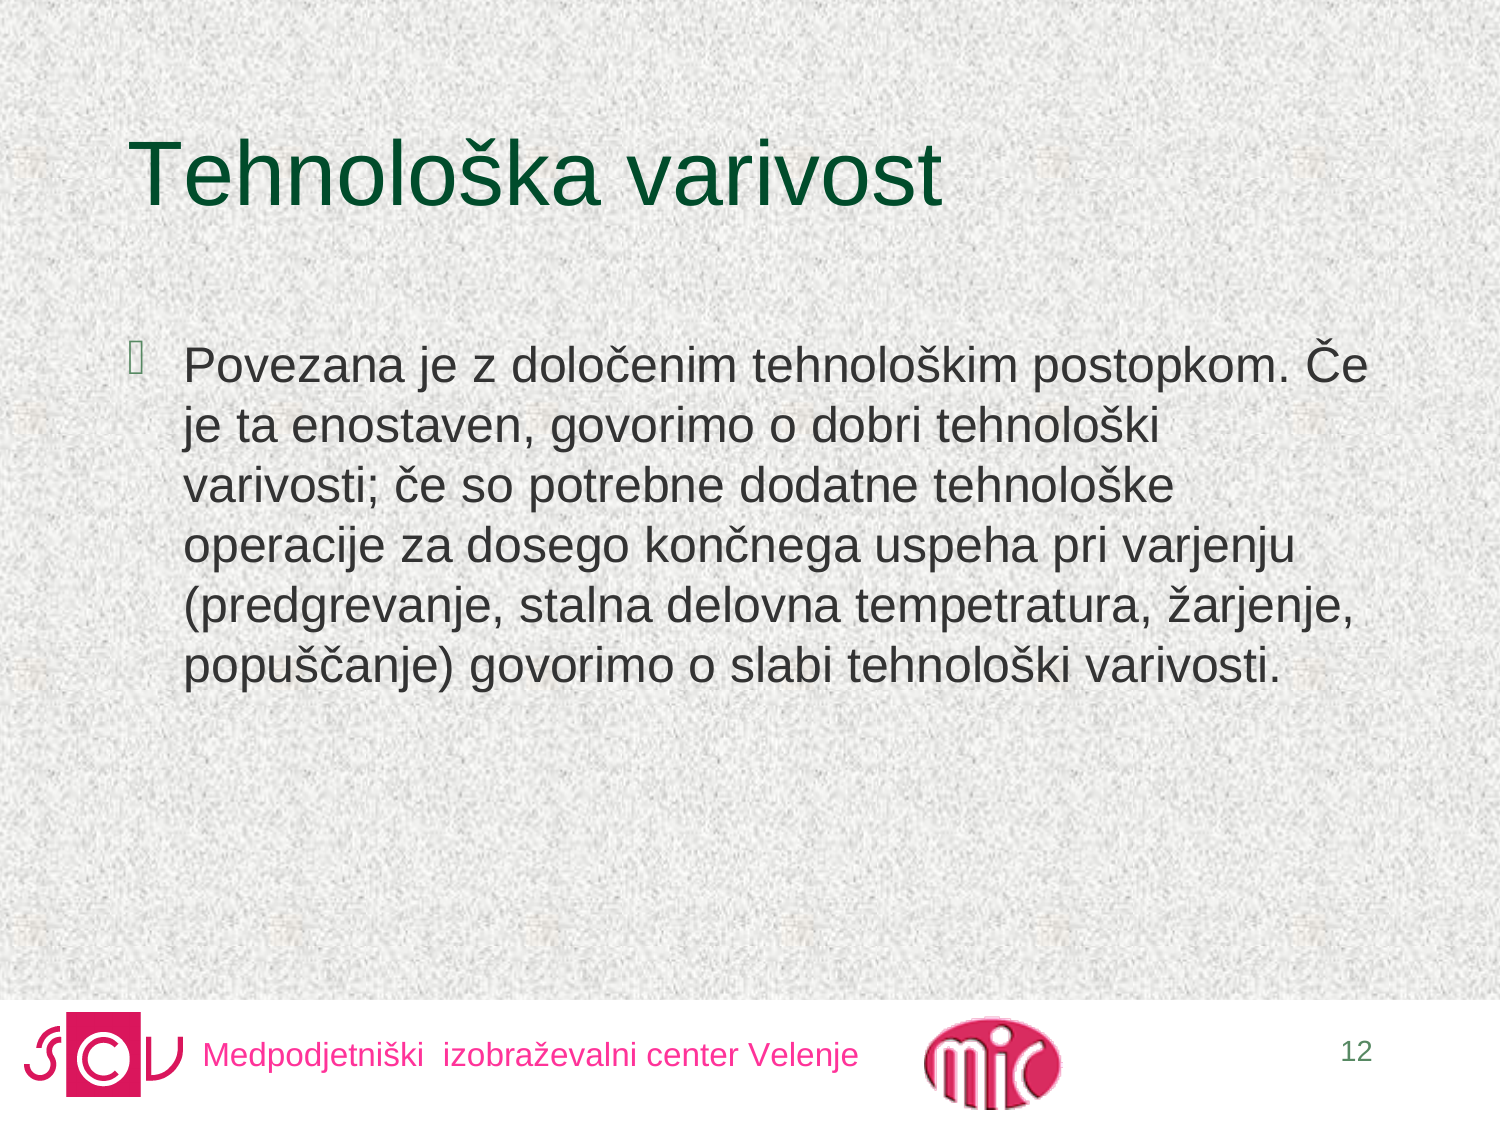

# Tehnološka varivost
Povezana je z določenim tehnološkim postopkom. Če je ta enostaven, govorimo o dobri tehnološki varivosti; če so potrebne dodatne tehnološke operacije za dosego končnega uspeha pri varjenju (predgrevanje, stalna delovna tempetratura, žarjenje, popuščanje) govorimo o slabi tehnološki varivosti.